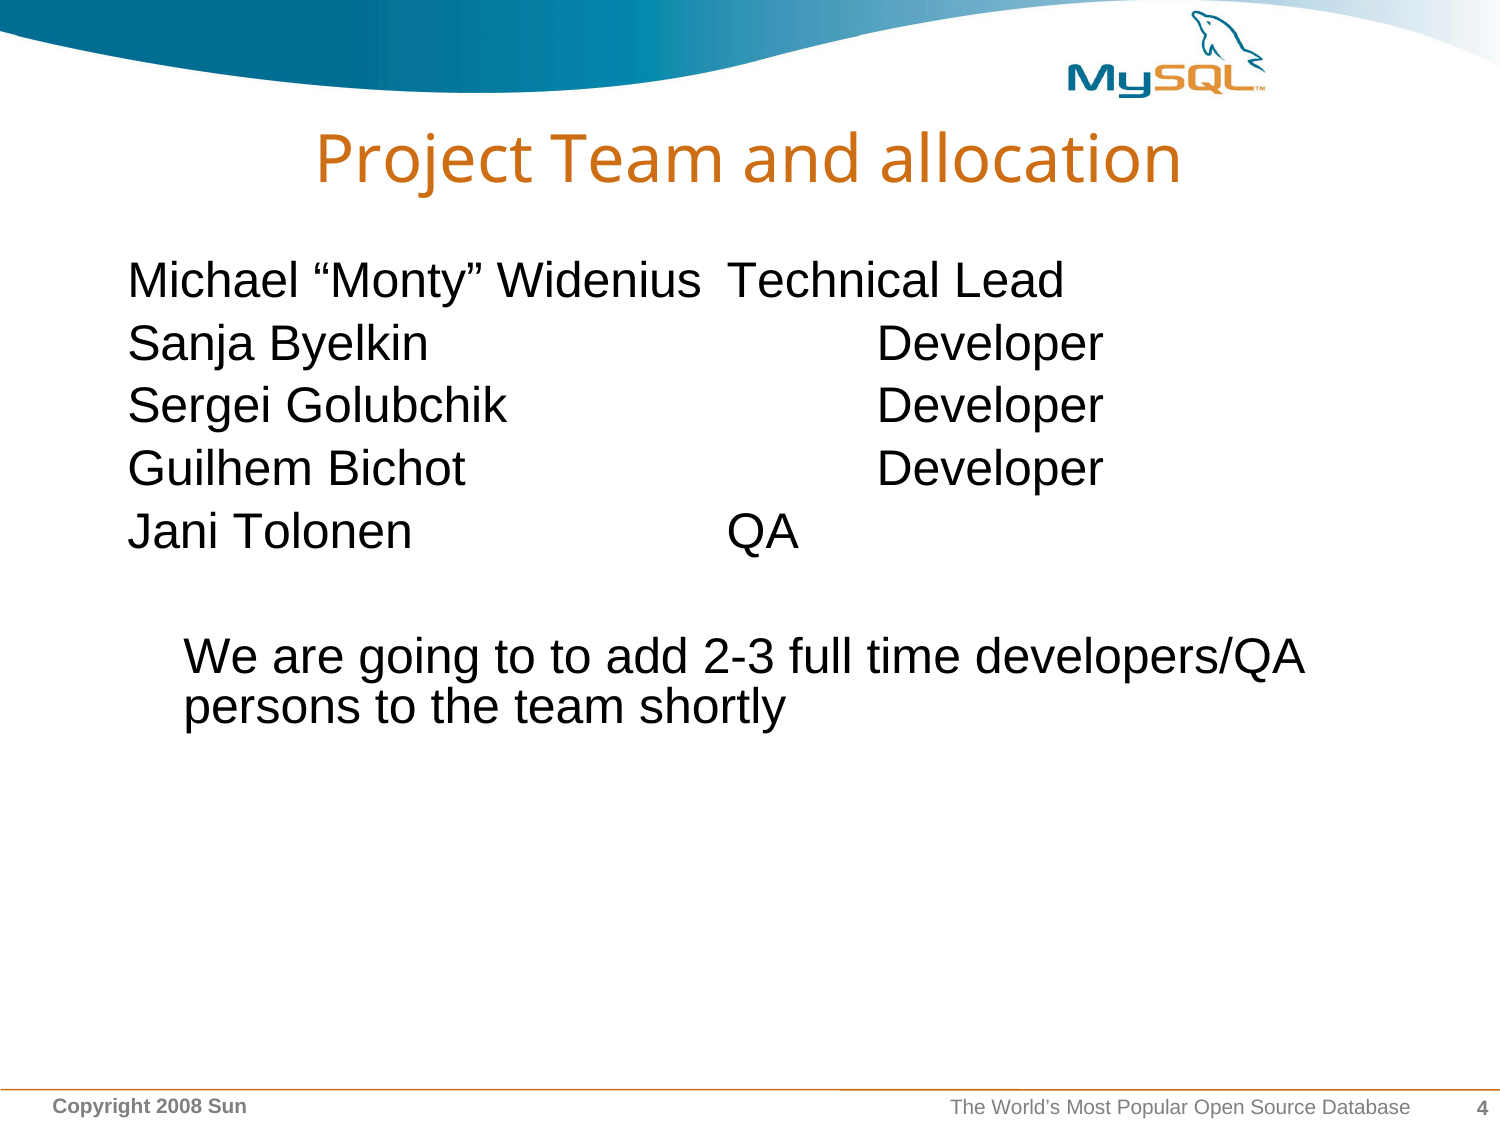

# Project Team and allocation
Michael “Monty” Widenius	Technical Lead
Sanja Byelkin			Developer
Sergei Golubchik			Developer
Guilhem Bichot			Developer
Jani Tolonen			QA
 We are going to to add 2-3 full time developers/QA persons to the team shortly